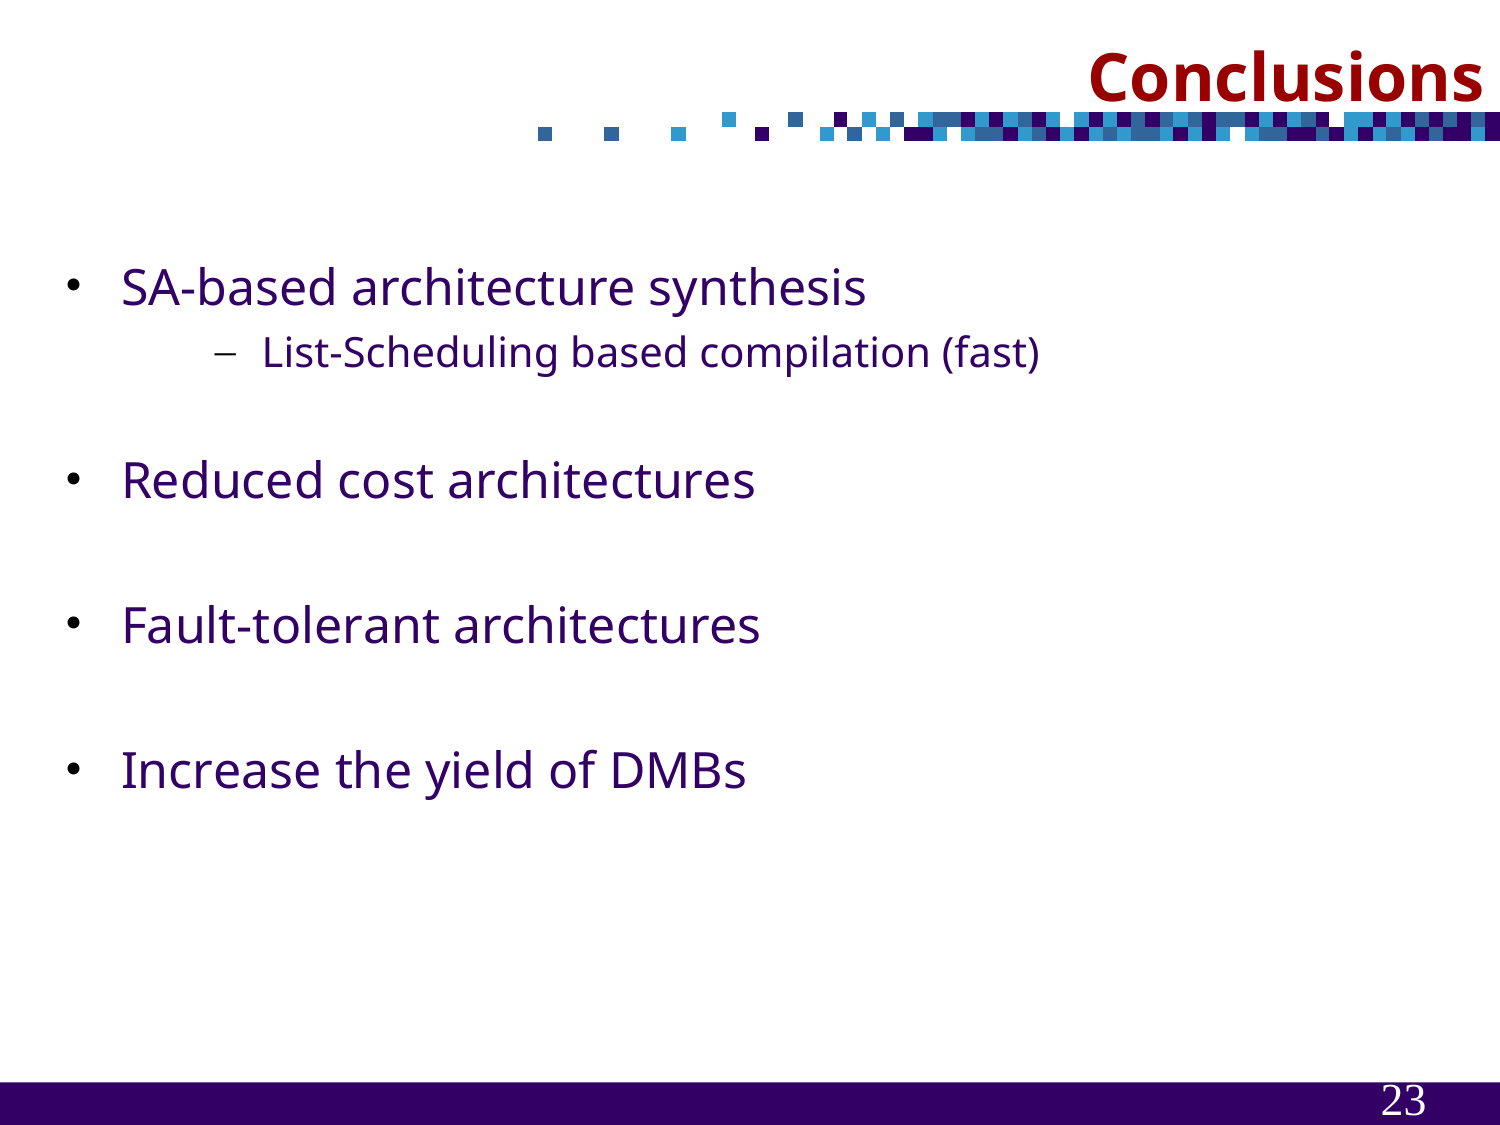

# Conclusions
SA-based architecture synthesis
List-Scheduling based compilation (fast)
Reduced cost architectures
Fault-tolerant architectures
Increase the yield of DMBs